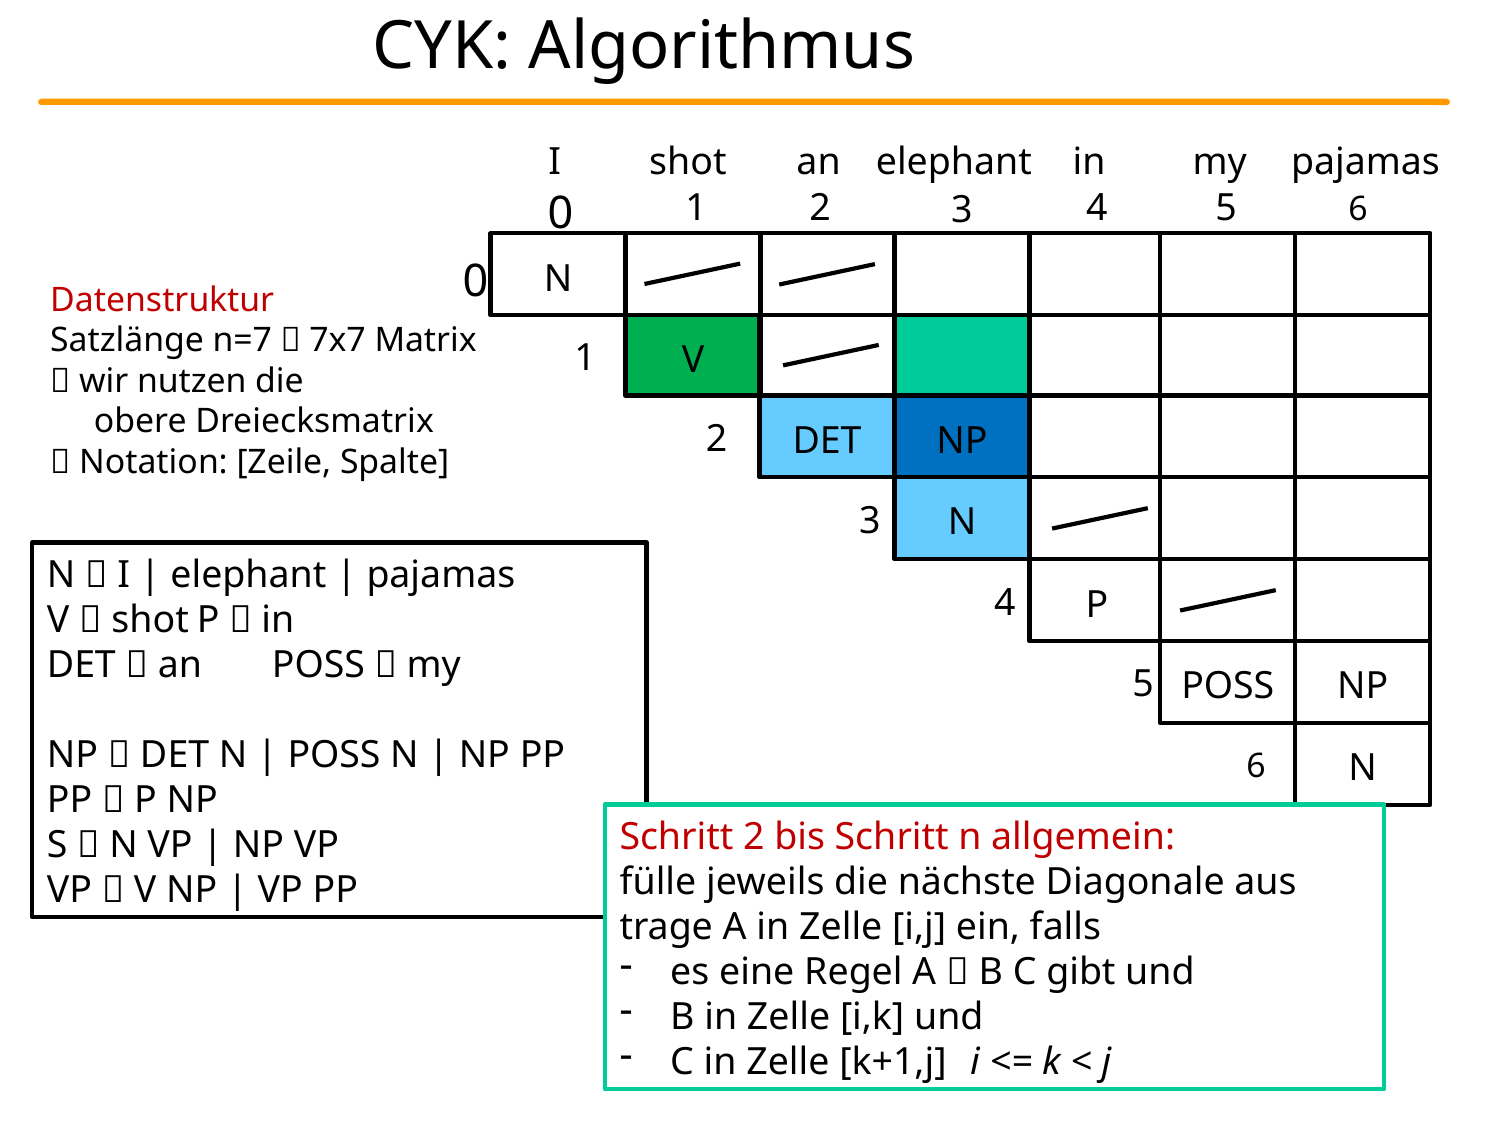

# CYK: Algorithmus
I
shot
an
elephant
in
my
pajamas
0
1
2
4
5
3
6
N
0
Datenstruktur
Satzlänge n=7  7x7 Matrix
 wir nutzen die
 obere Dreiecksmatrix
 Notation: [Zeile, Spalte]
V
1
DET
NP
2
N
3
N  I | elephant | pajamas
V  shot	P  in
DET  an	POSS  my
NP  DET N | POSS N | NP PP
PP  P NP
S  N VP | NP VP
VP  V NP | VP PP
P
4
POSS
NP
5
N
6
Schritt 2 bis Schritt n allgemein:
fülle jeweils die nächste Diagonale aus
trage A in Zelle [i,j] ein, falls
es eine Regel A  B C gibt und
B in Zelle [i,k] und
C in Zelle [k+1,j]	i <= k < j